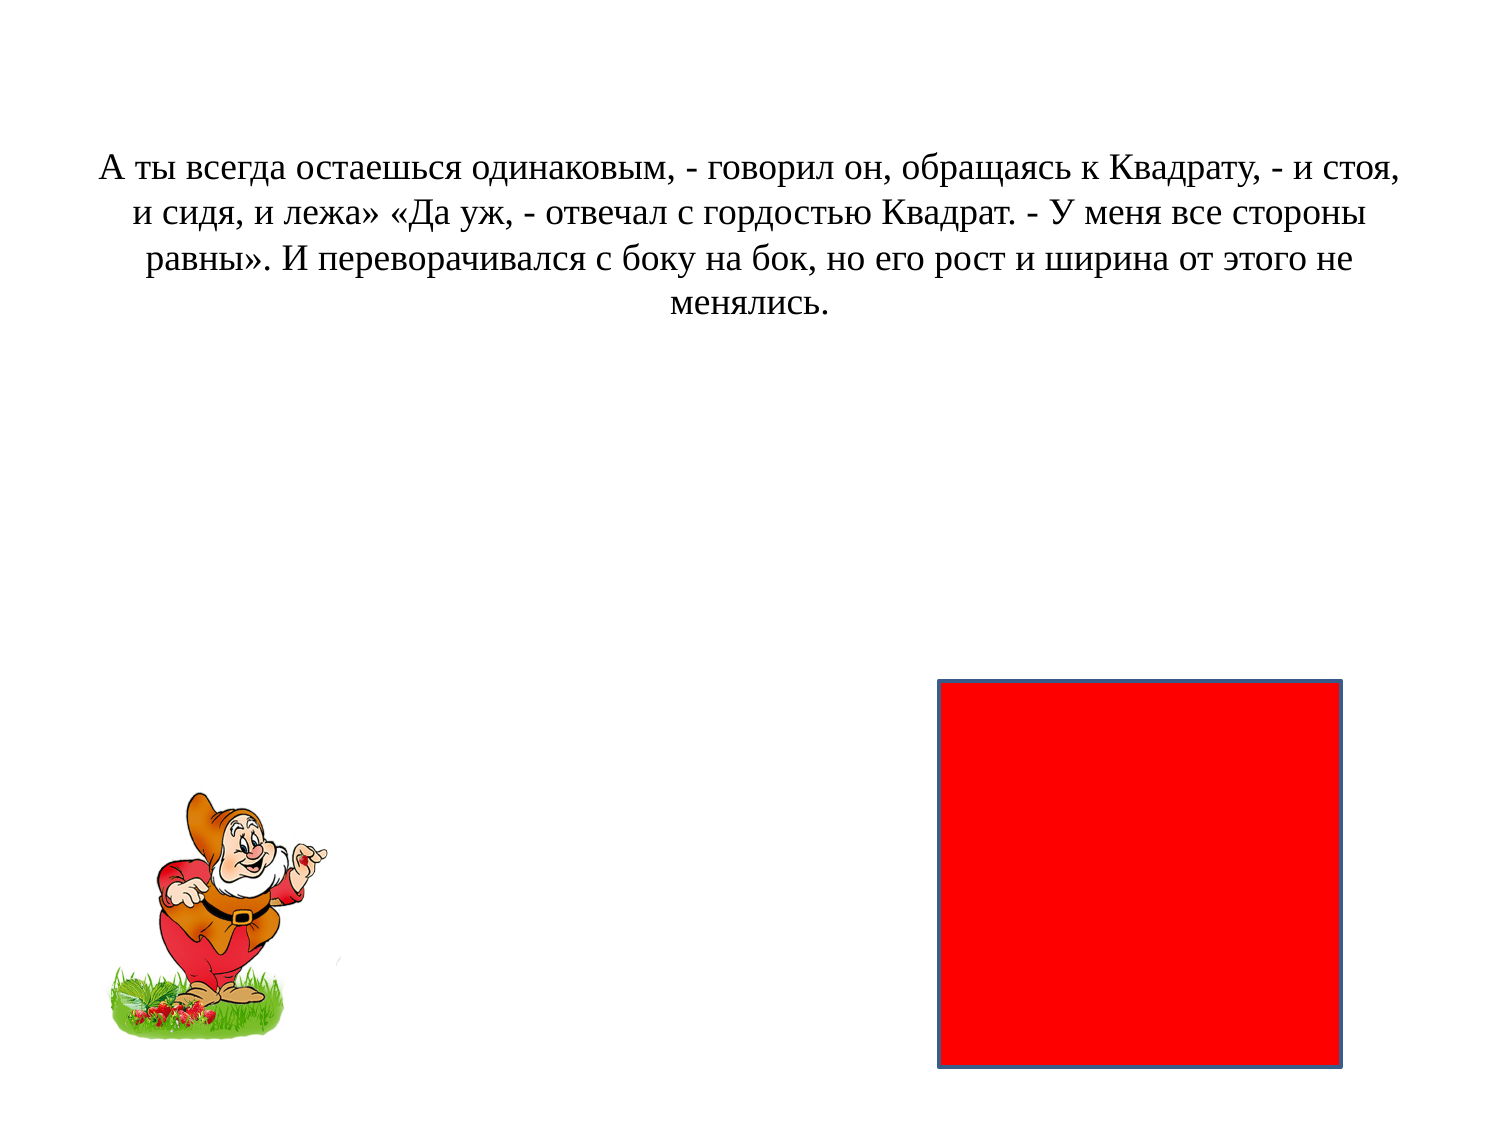

# А ты всегда остаешься одинаковым, - говорил он, обращаясь к Квадрату, - и стоя, и сидя, и лежа» «Да уж, - отвечал с гордостью Квадрат. - У меня все стороны равны». И переворачивался с боку на бок, но его рост и ширина от этого не менялись.